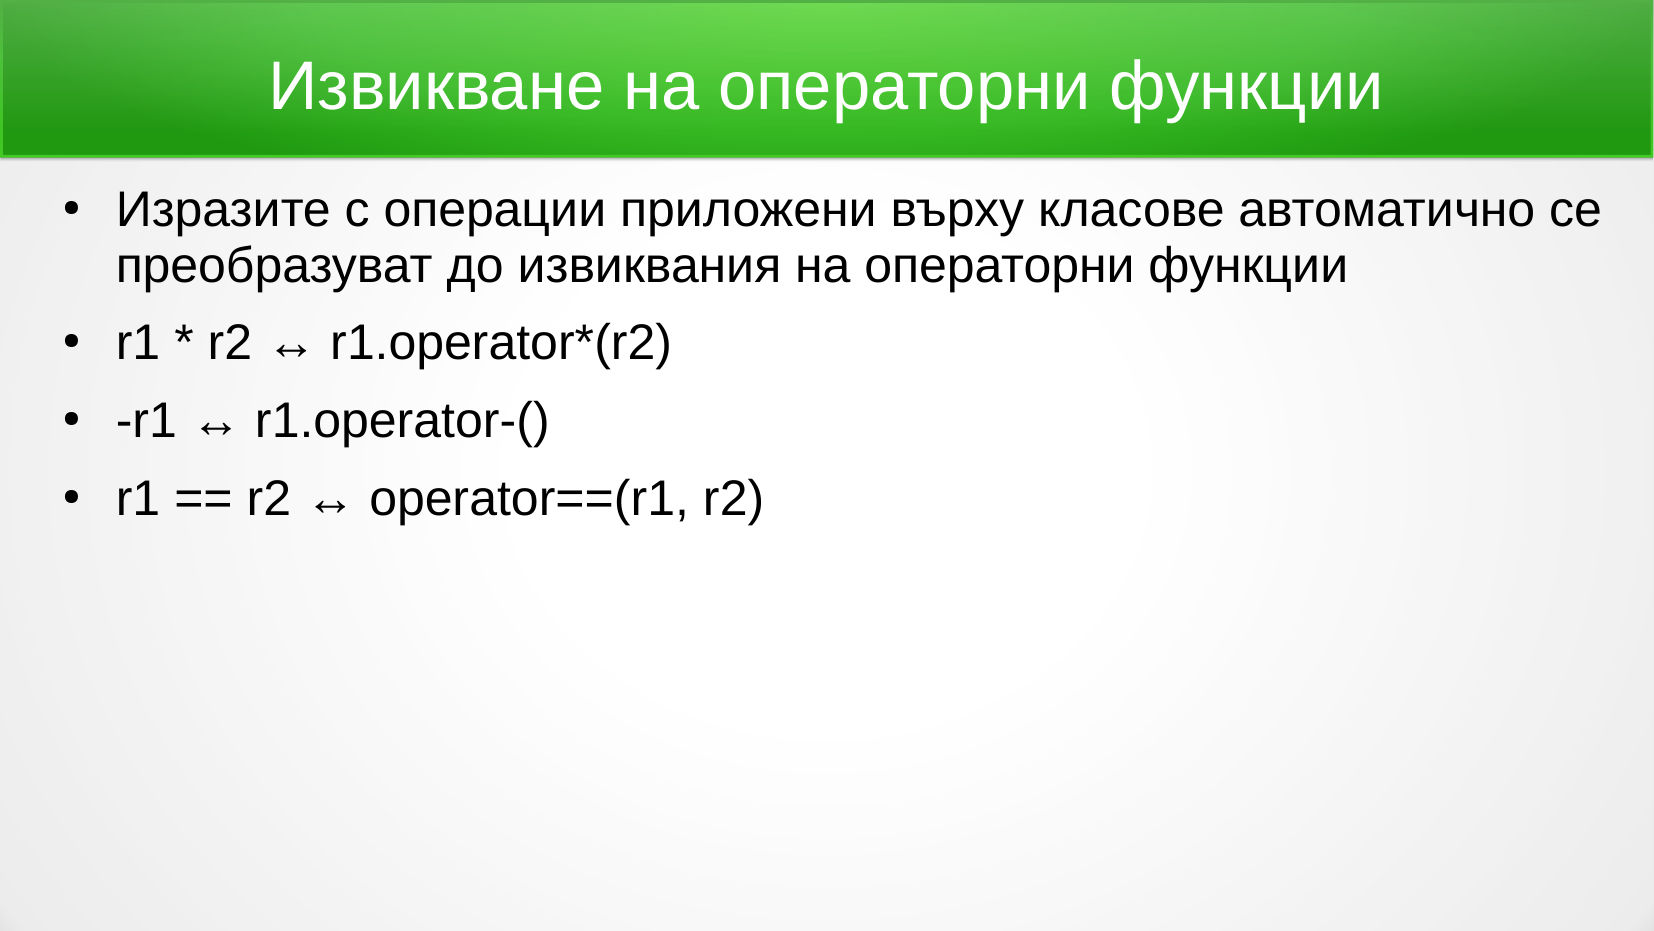

# Извикване на операторни функции
Изразите с операции приложени върху класове автоматично се преобразуват до извиквания на операторни функции
r1 * r2 ↔ r1.operator*(r2)
-r1 ↔ r1.operator-()
r1 == r2 ↔ operator==(r1, r2)